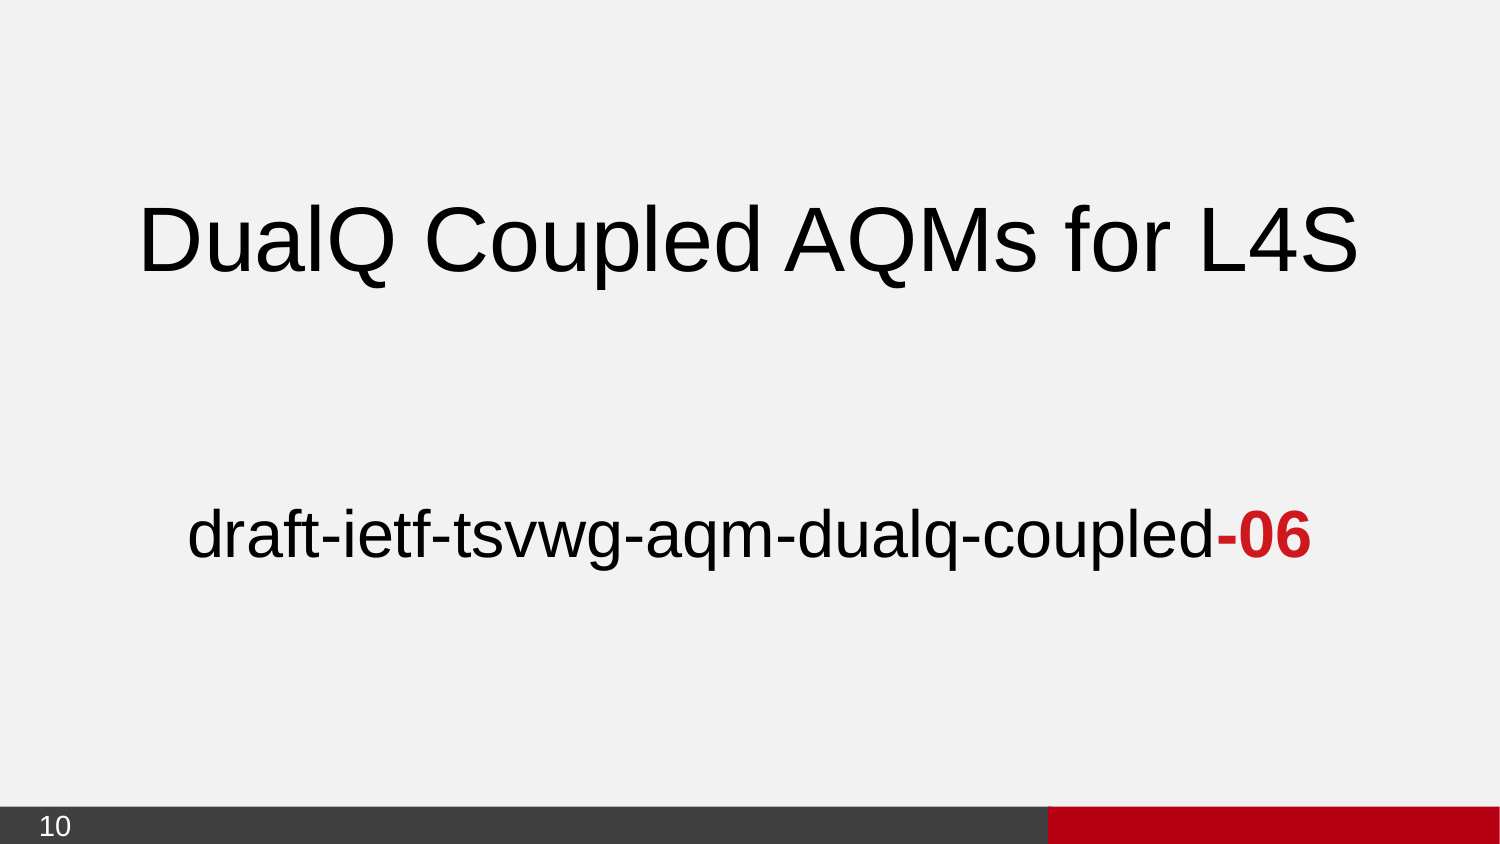

# DualQ Coupled AQMs for L4S
draft-ietf-tsvwg-aqm-dualq-coupled-06
10